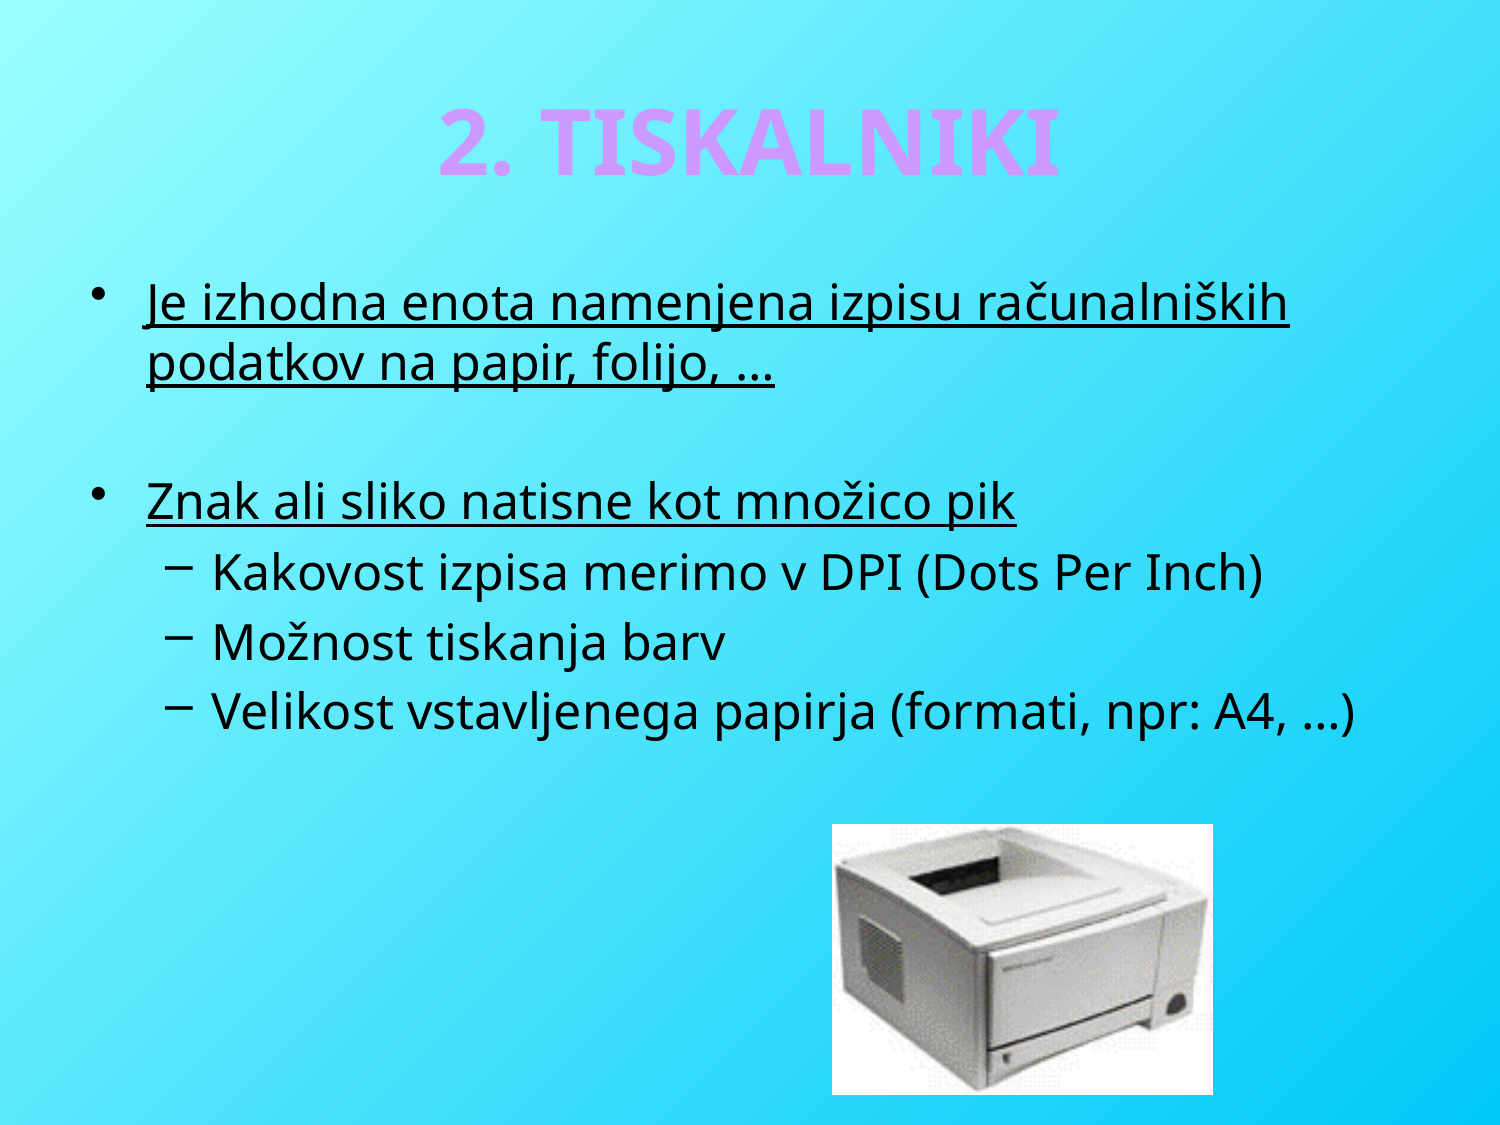

# 2. TISKALNIKI
Je izhodna enota namenjena izpisu računalniških podatkov na papir, folijo, …
Znak ali sliko natisne kot množico pik
Kakovost izpisa merimo v DPI (Dots Per Inch)
Možnost tiskanja barv
Velikost vstavljenega papirja (formati, npr: A4, …)